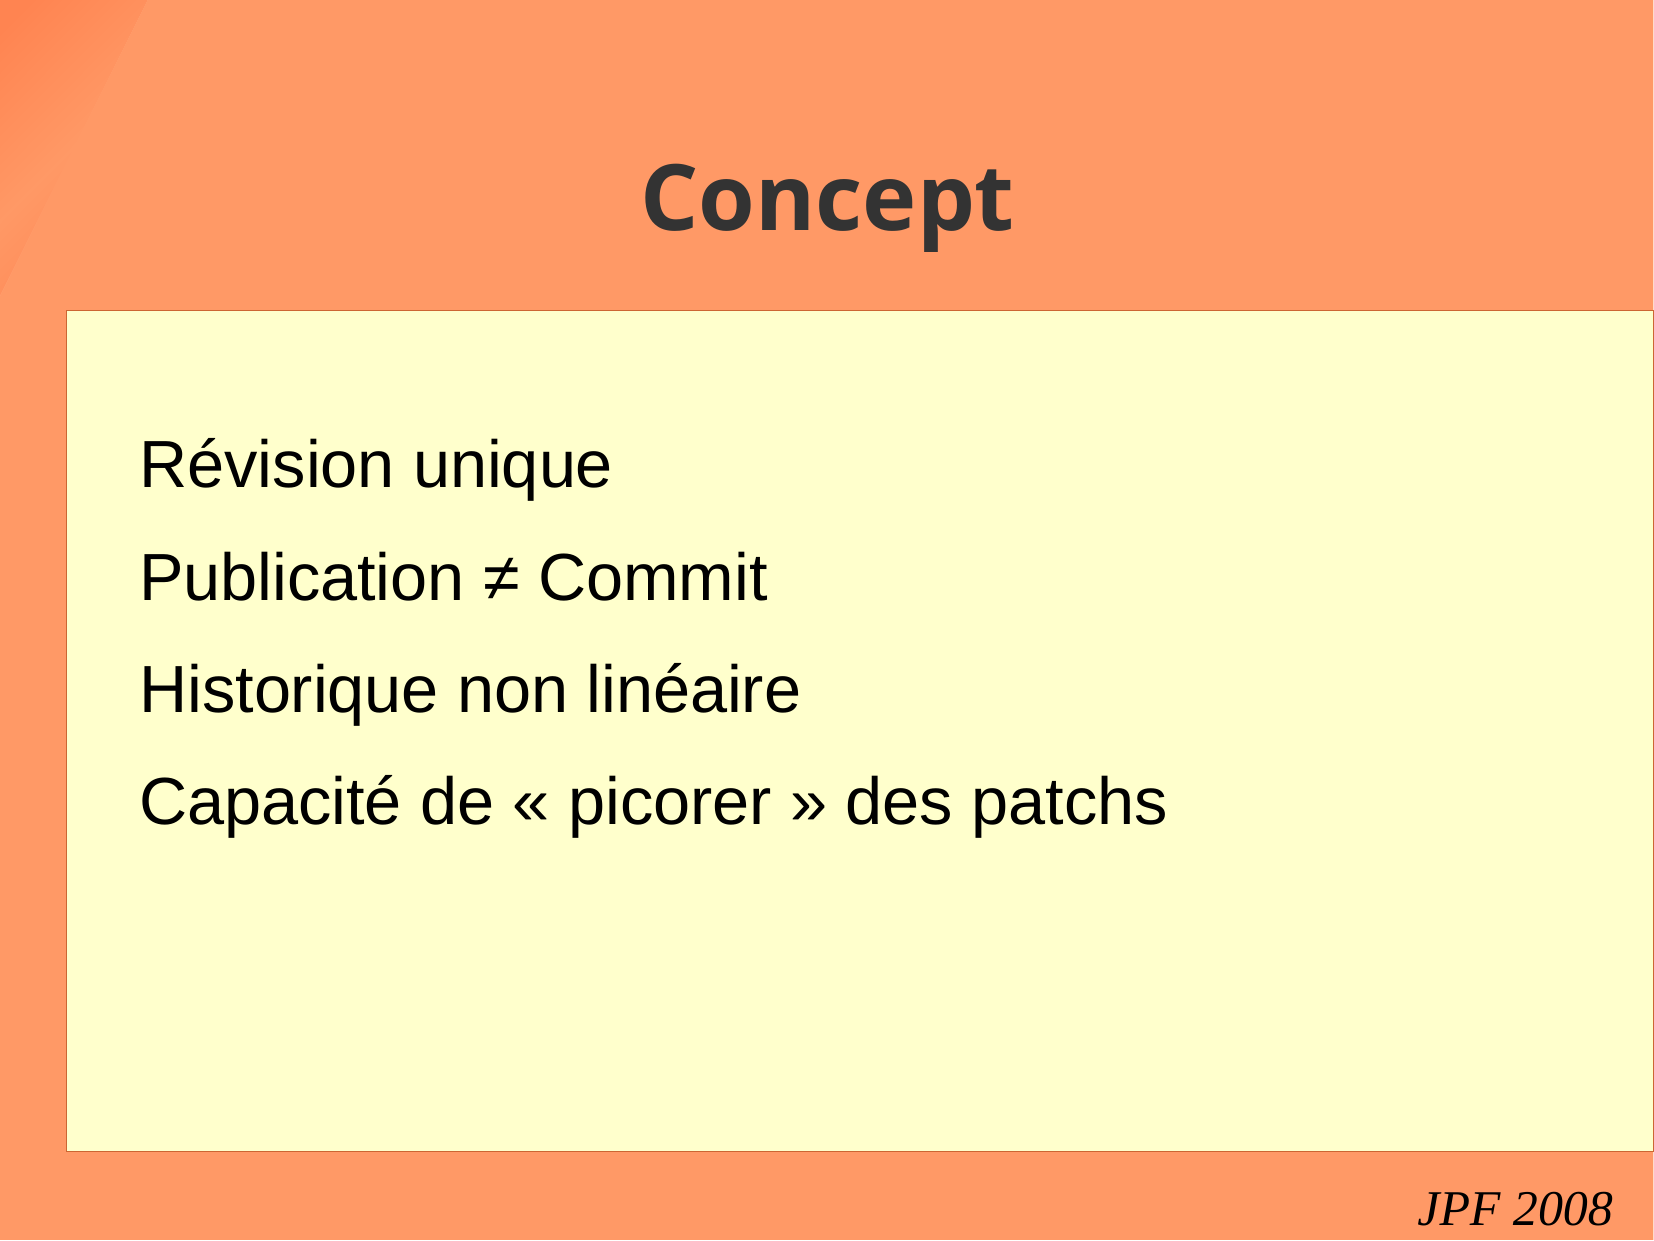

# Concept
Révision unique
Publication ≠ Commit
Historique non linéaire
Capacité de « picorer » des patchs